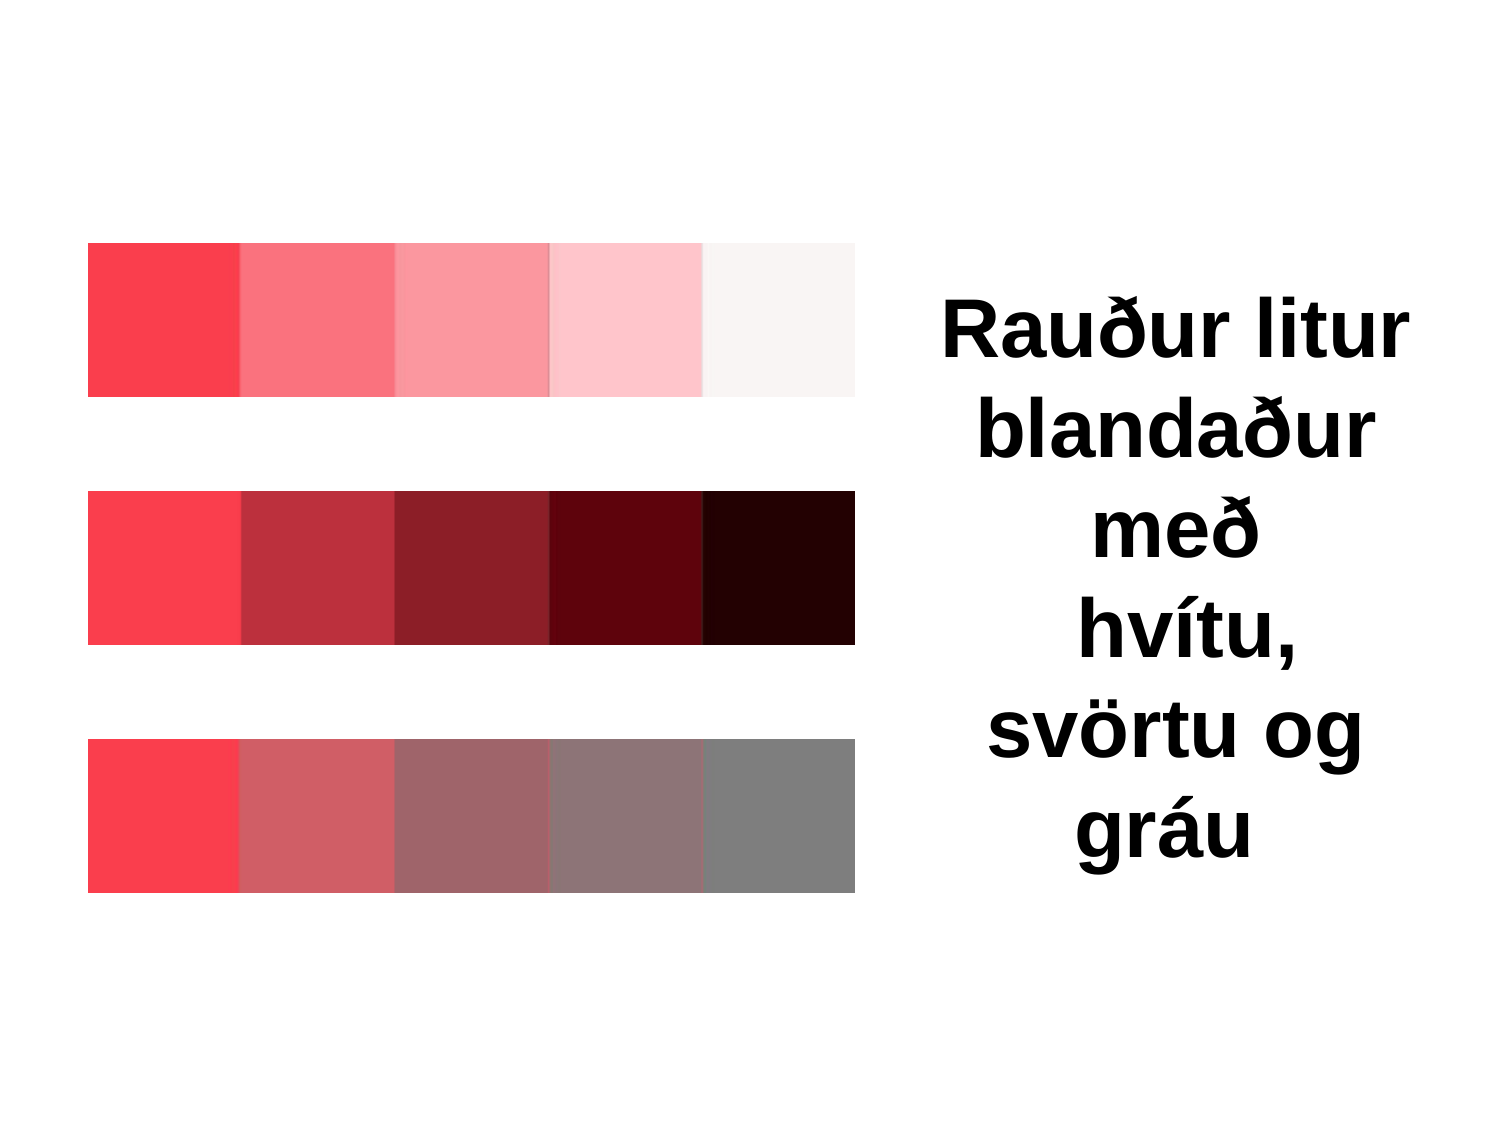

# Rauður litur blandaður með hvítu, svörtu og gráu